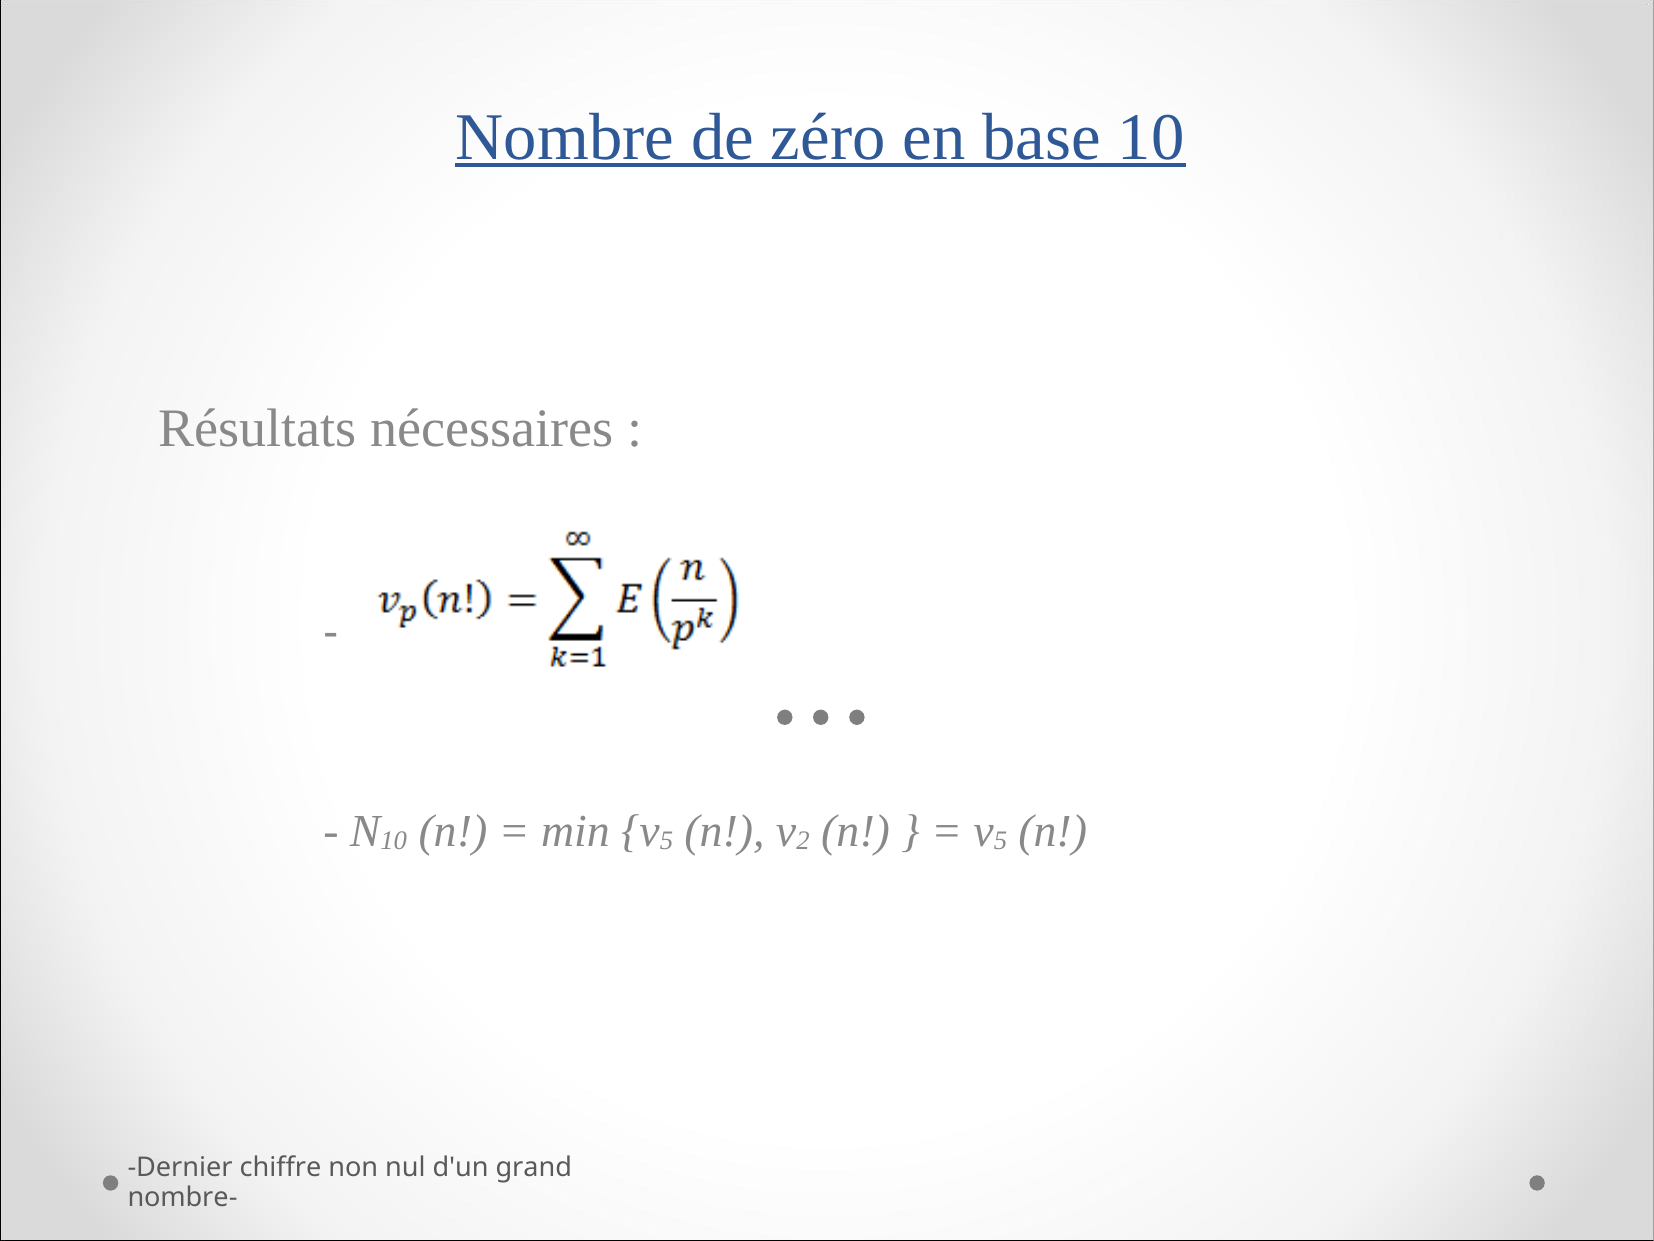

# Nombre de zéro en base 10
Résultats nécessaires :
	-
	- N10 (n!) = min {v5 (n!), v2 (n!) } = v5 (n!)
-Dernier chiffre non nul d'un grand nombre-